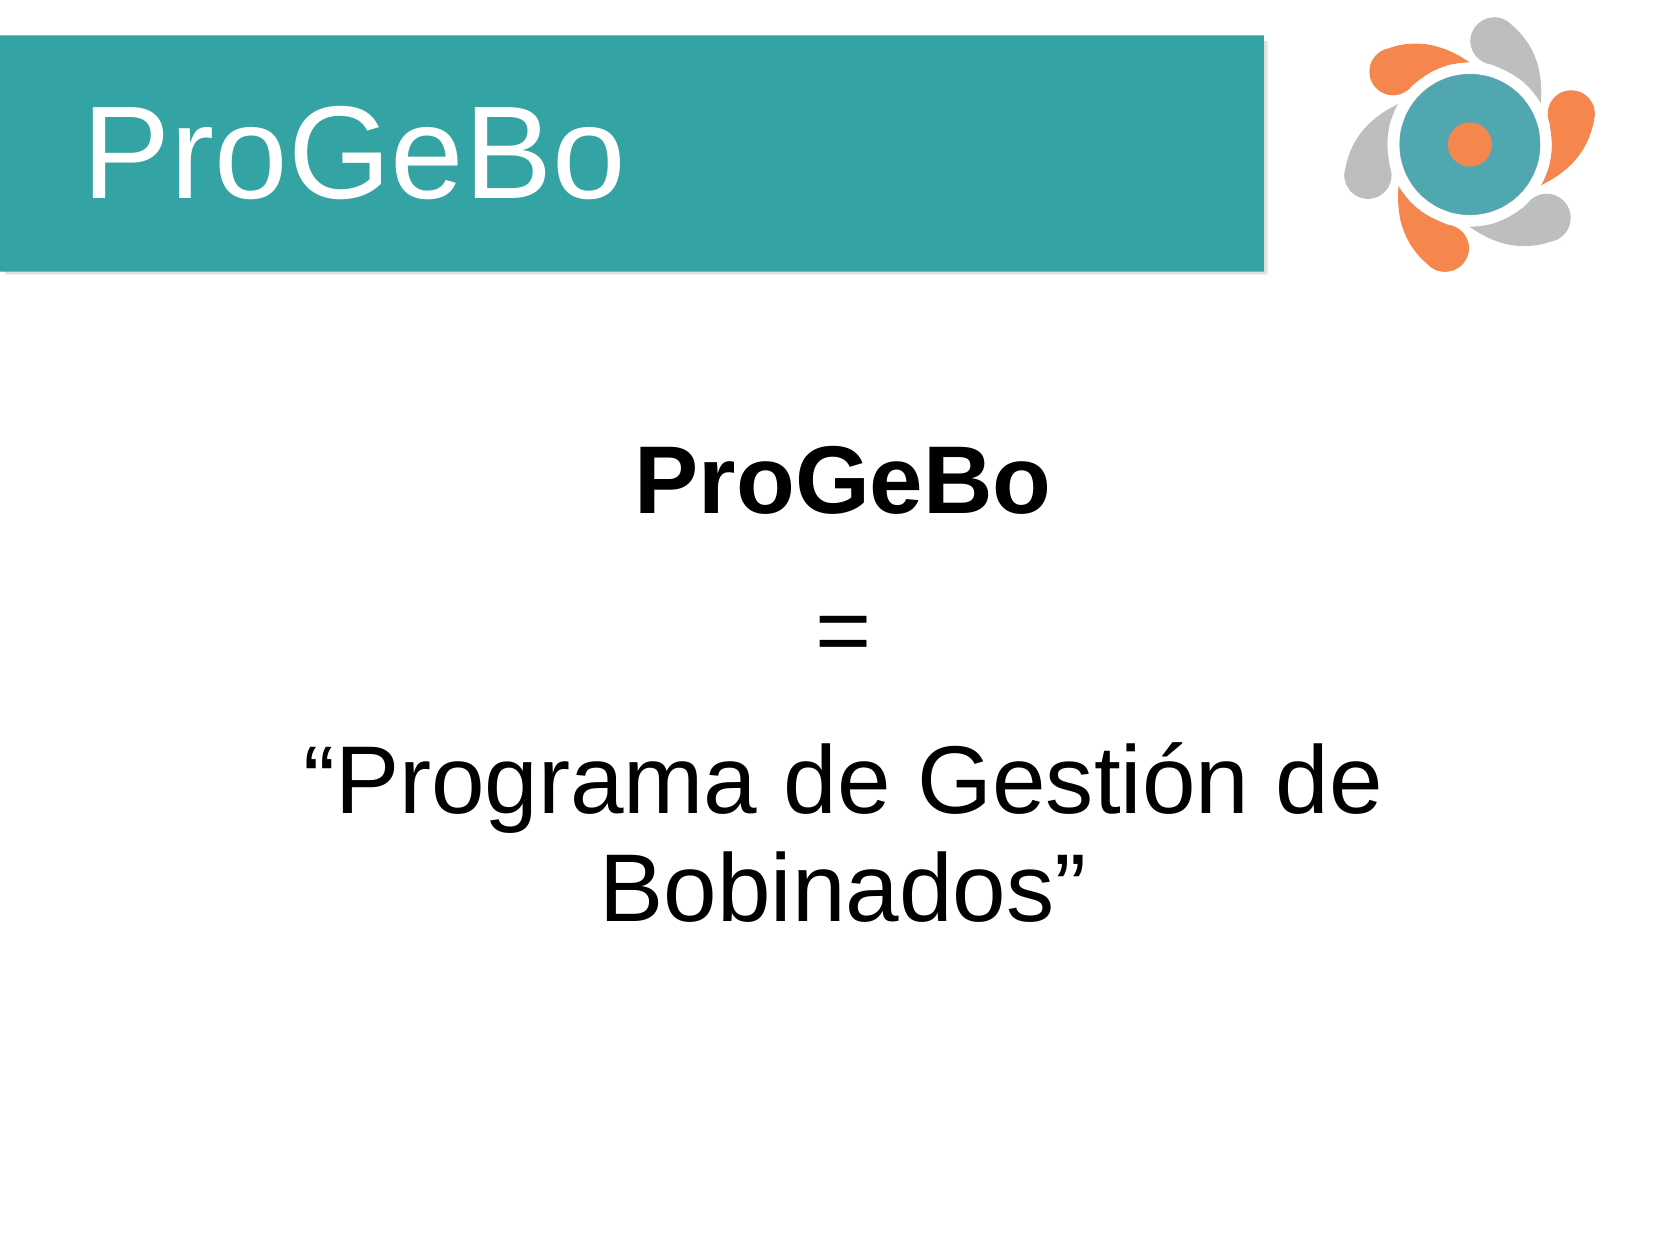

# ProGeBo
ProGeBo
=
“Programa de Gestión de Bobinados”